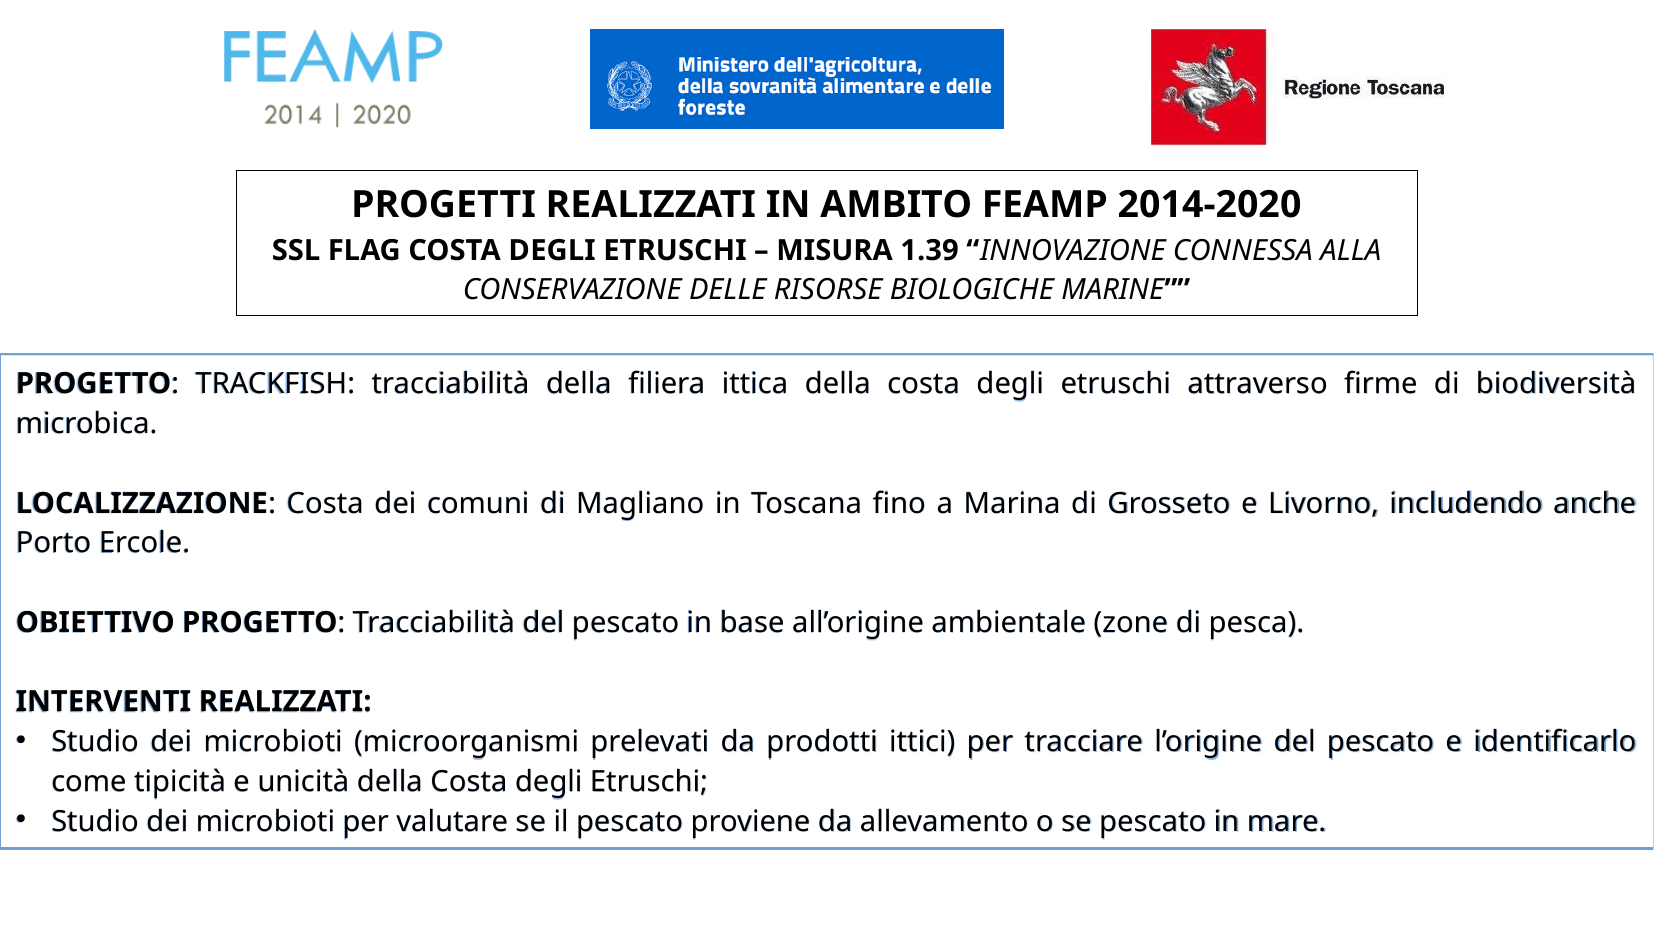

PROGETTI REALIZZATI IN AMBITO FEAMP 2014-2020
SSL FLAG COSTA DEGLI ETRUSCHI – MISURA 1.39 “INNOVAZIONE CONNESSA ALLA CONSERVAZIONE DELLE RISORSE BIOLOGICHE MARINE””
PROGETTO: TRACKFISH: tracciabilità della filiera ittica della costa degli etruschi attraverso firme di biodiversità microbica.
LOCALIZZAZIONE: Costa dei comuni di Magliano in Toscana fino a Marina di Grosseto e Livorno, includendo anche Porto Ercole.
OBIETTIVO PROGETTO: Tracciabilità del pescato in base all’origine ambientale (zone di pesca).
INTERVENTI REALIZZATI:
Studio dei microbioti (microorganismi prelevati da prodotti ittici) per tracciare l’origine del pescato e identificarlo come tipicità e unicità della Costa degli Etruschi;
Studio dei microbioti per valutare se il pescato proviene da allevamento o se pescato in mare.